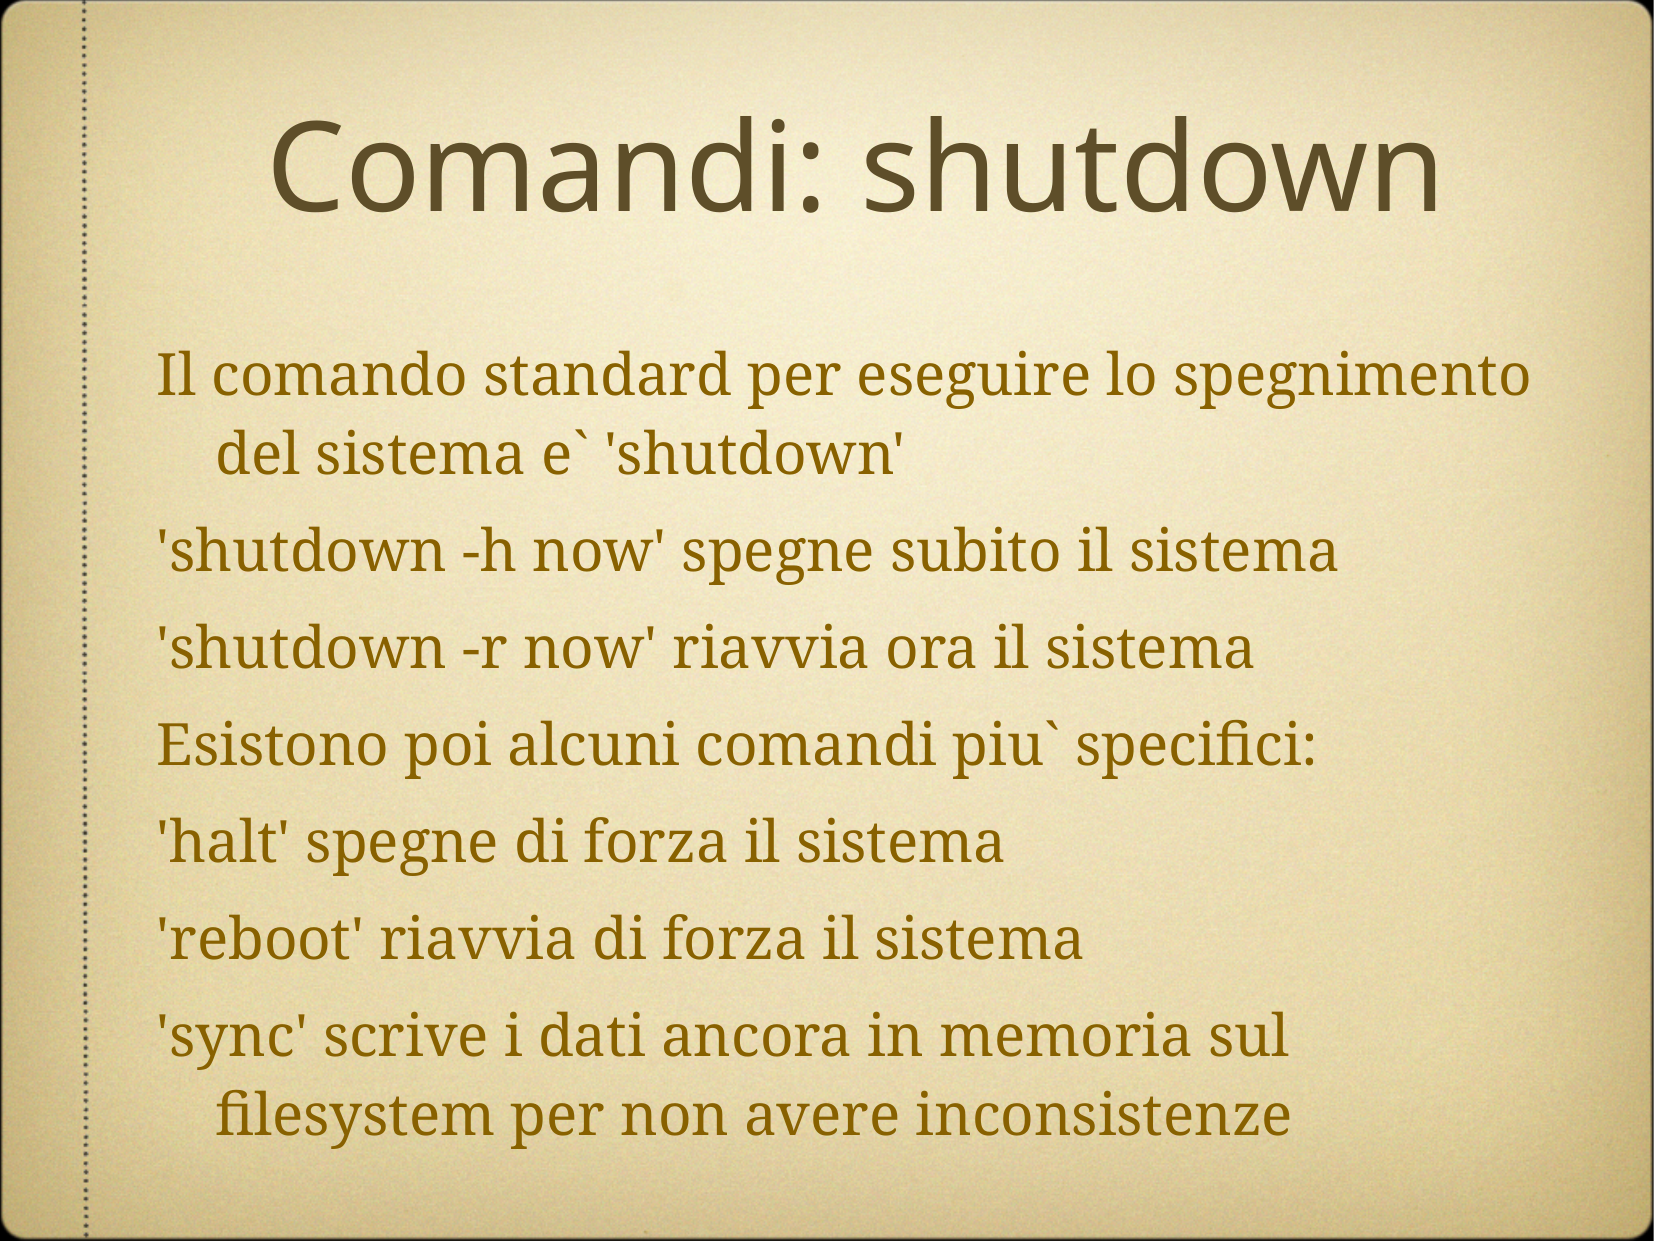

# Comandi: shutdown
Il comando standard per eseguire lo spegnimento del sistema e` 'shutdown'
'shutdown -h now' spegne subito il sistema
'shutdown -r now' riavvia ora il sistema
Esistono poi alcuni comandi piu` specifici:
'halt' spegne di forza il sistema
'reboot' riavvia di forza il sistema
'sync' scrive i dati ancora in memoria sul filesystem per non avere inconsistenze